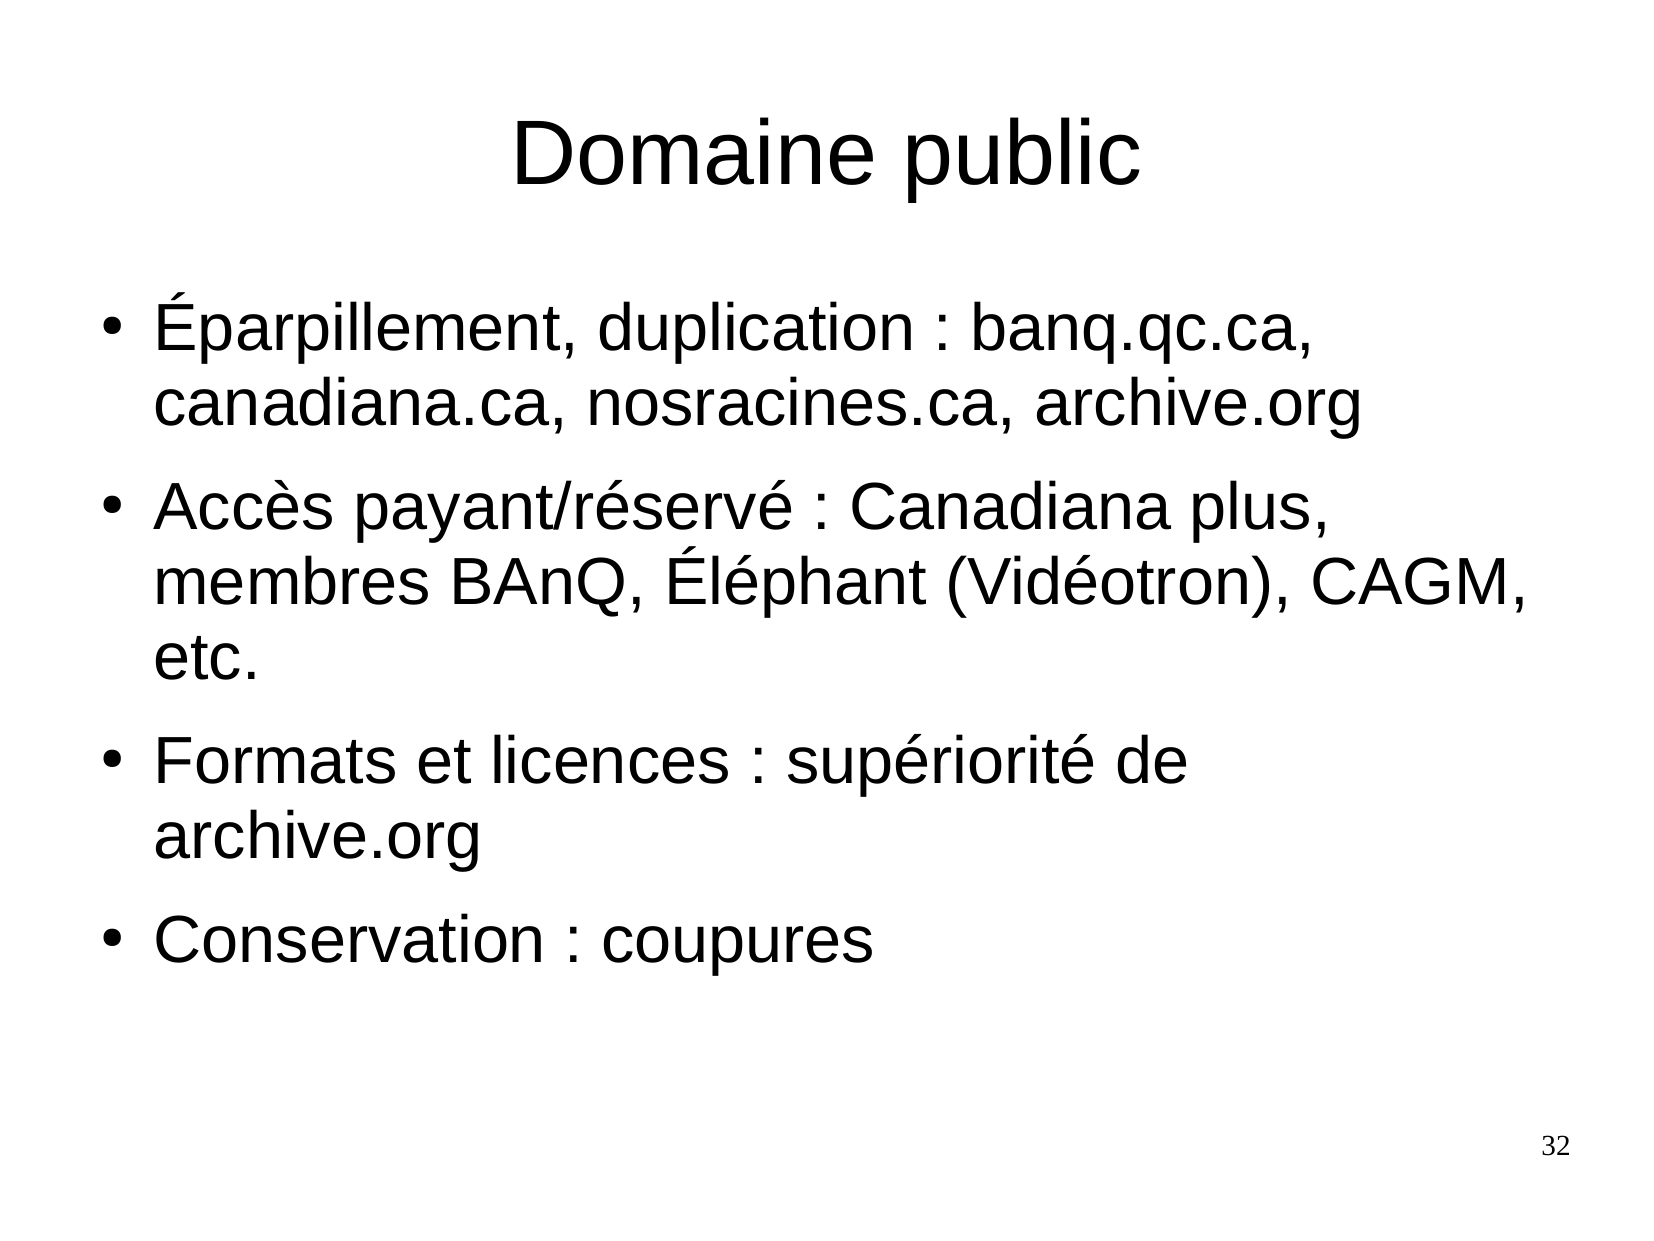

# Domaine public
Éparpillement, duplication : banq.qc.ca, canadiana.ca, nosracines.ca, archive.org
Accès payant/réservé : Canadiana plus, membres BAnQ, Éléphant (Vidéotron), CAGM, etc.
Formats et licences : supériorité de archive.org
Conservation : coupures
32